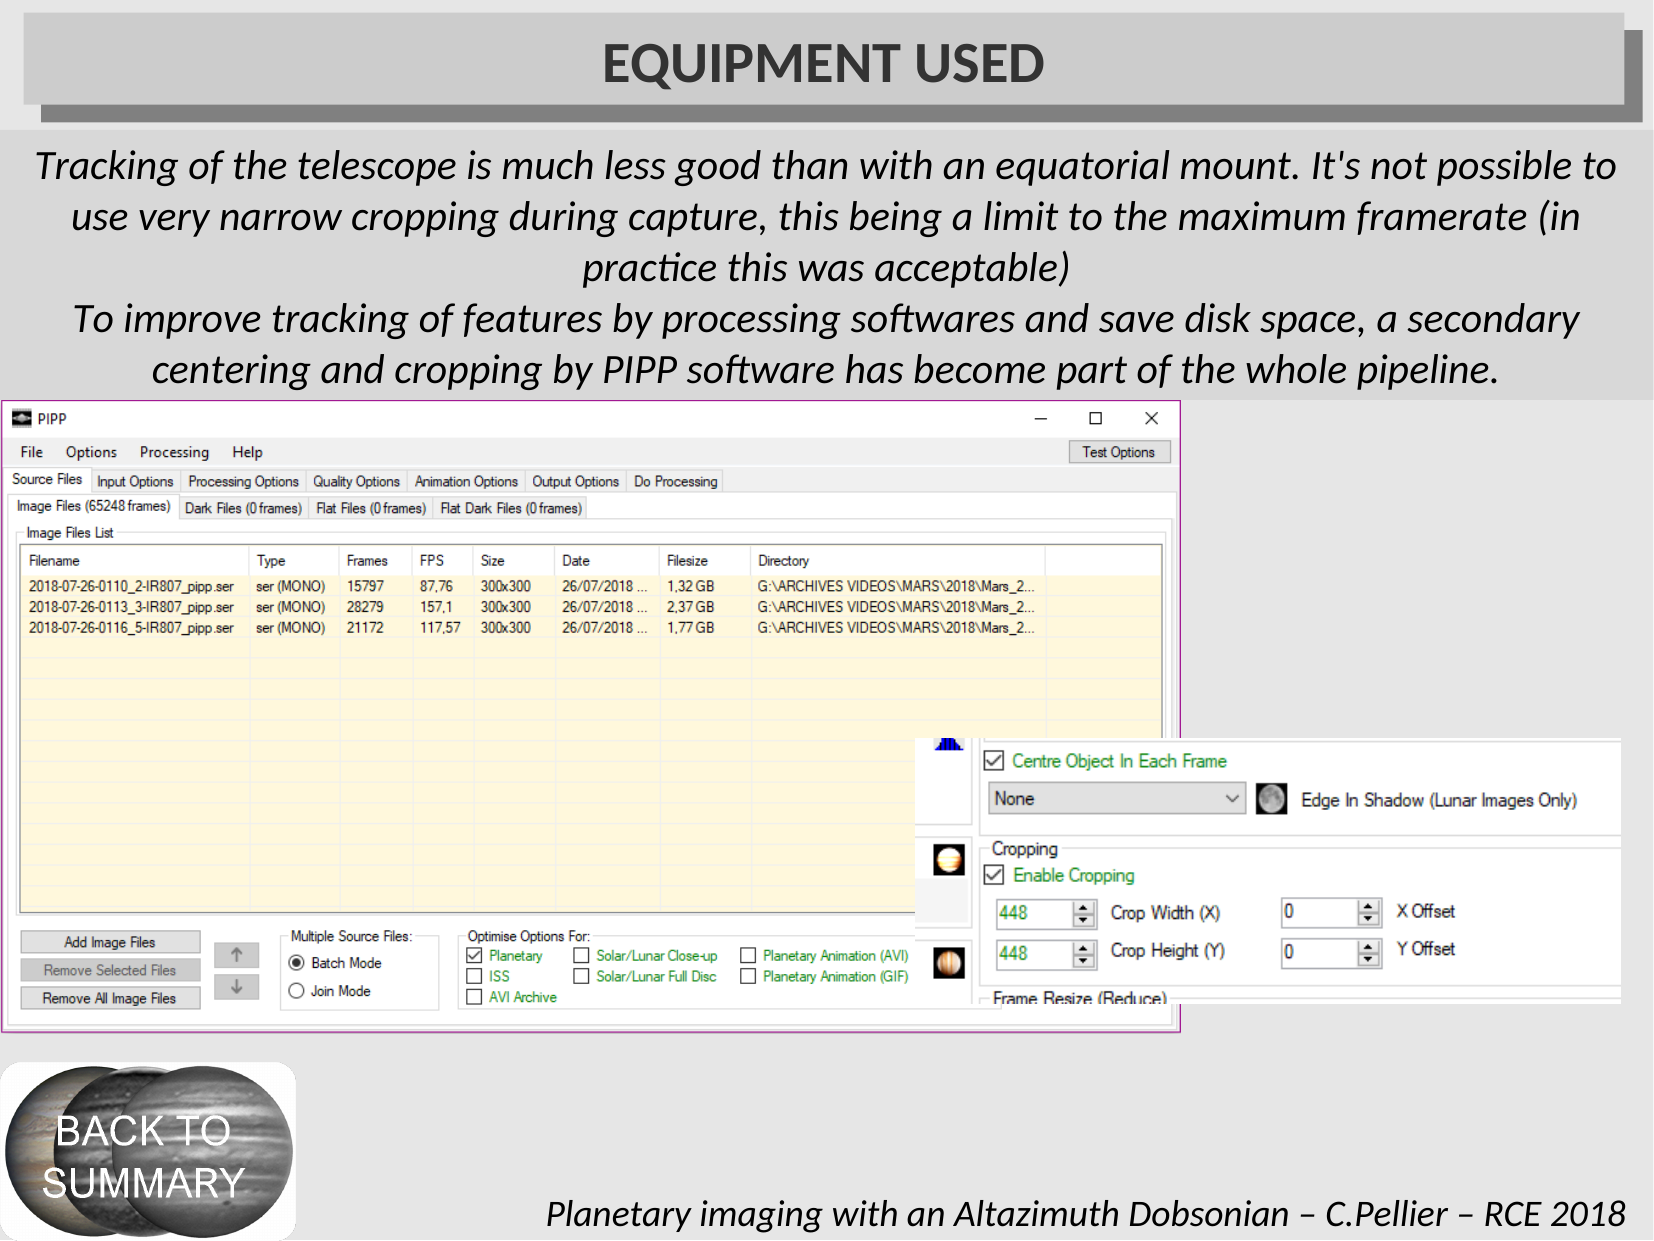

EQUIPMENT USED
Tracking of the telescope is much less good than with an equatorial mount. It's not possible to use very narrow cropping during capture, this being a limit to the maximum framerate (in practice this was acceptable)
To improve tracking of features by processing softwares and save disk space, a secondary centering and cropping by PIPP software has become part of the whole pipeline.
Planetary imaging with an Altazimuth Dobsonian – C.Pellier – RCE 2018